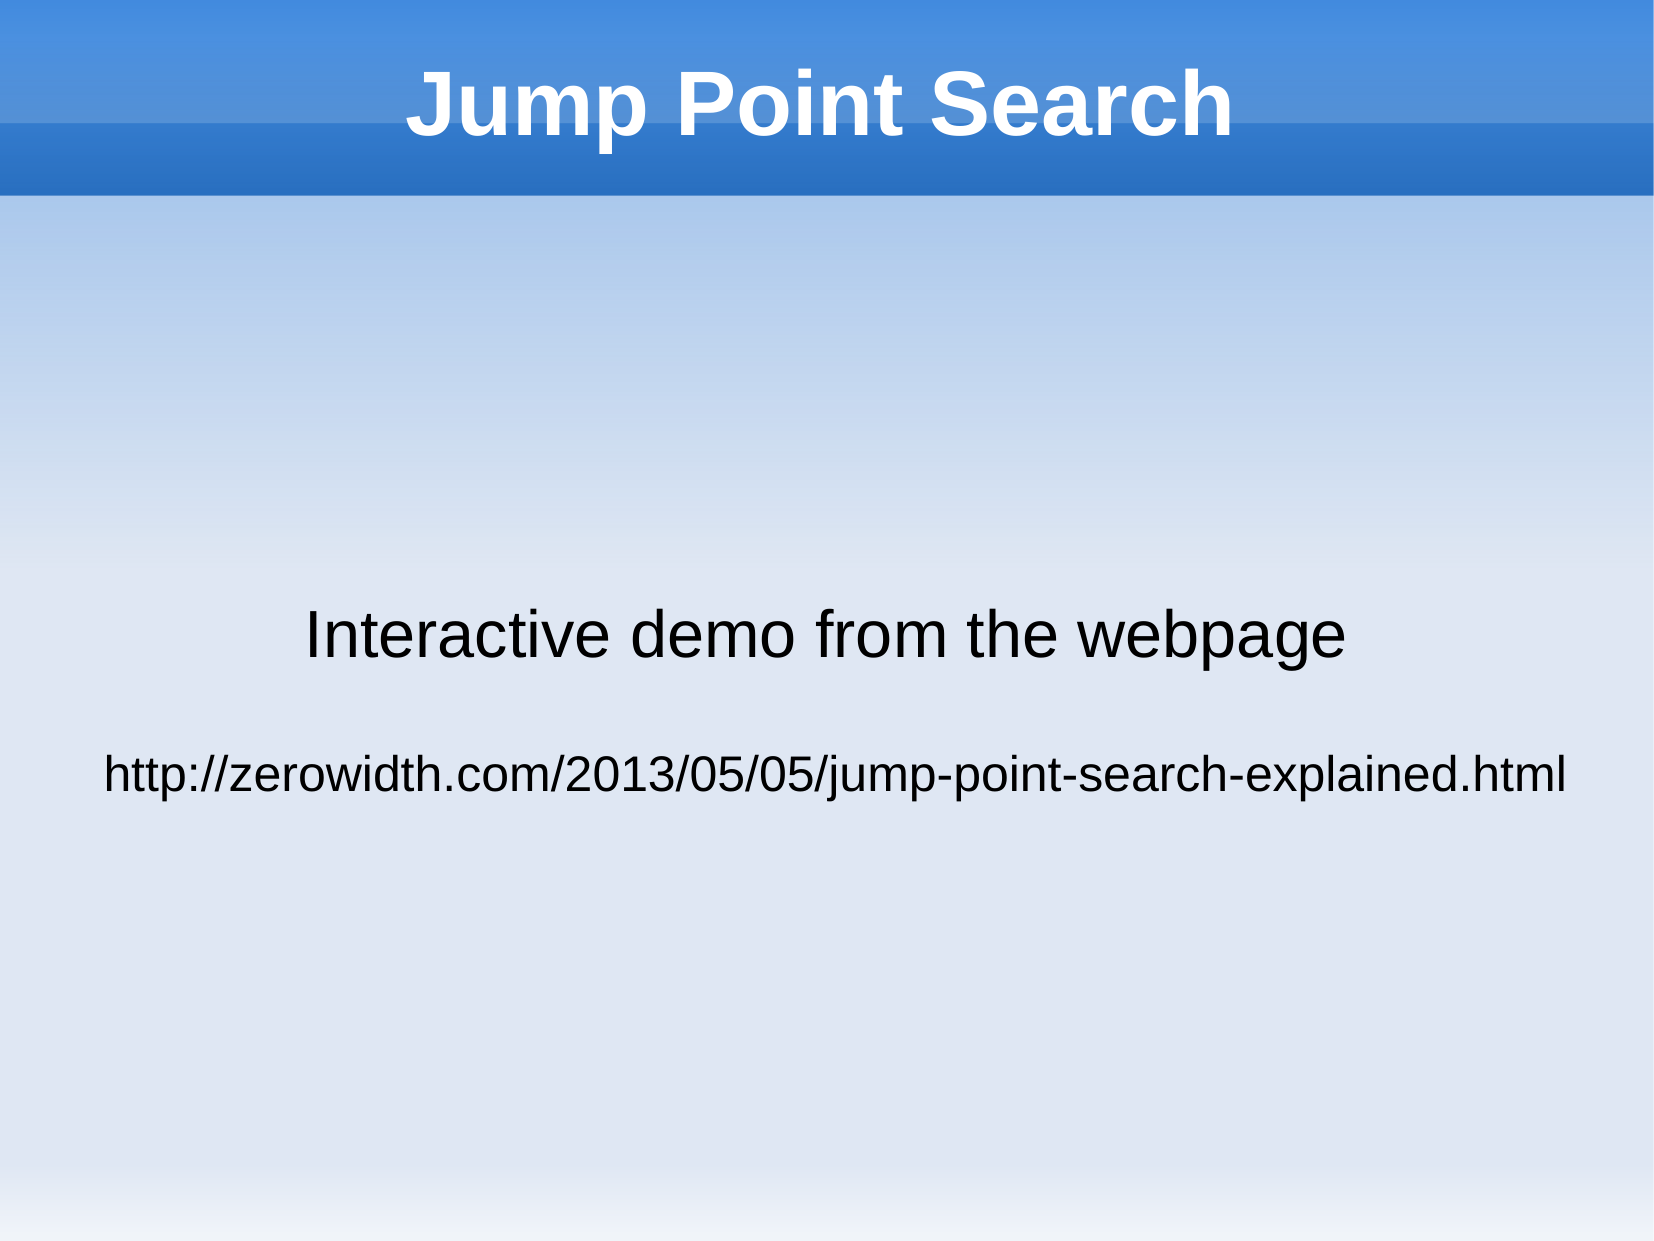

# Jump Point Search
Interactive demo from the webpage
http://zerowidth.com/2013/05/05/jump-point-search-explained.html